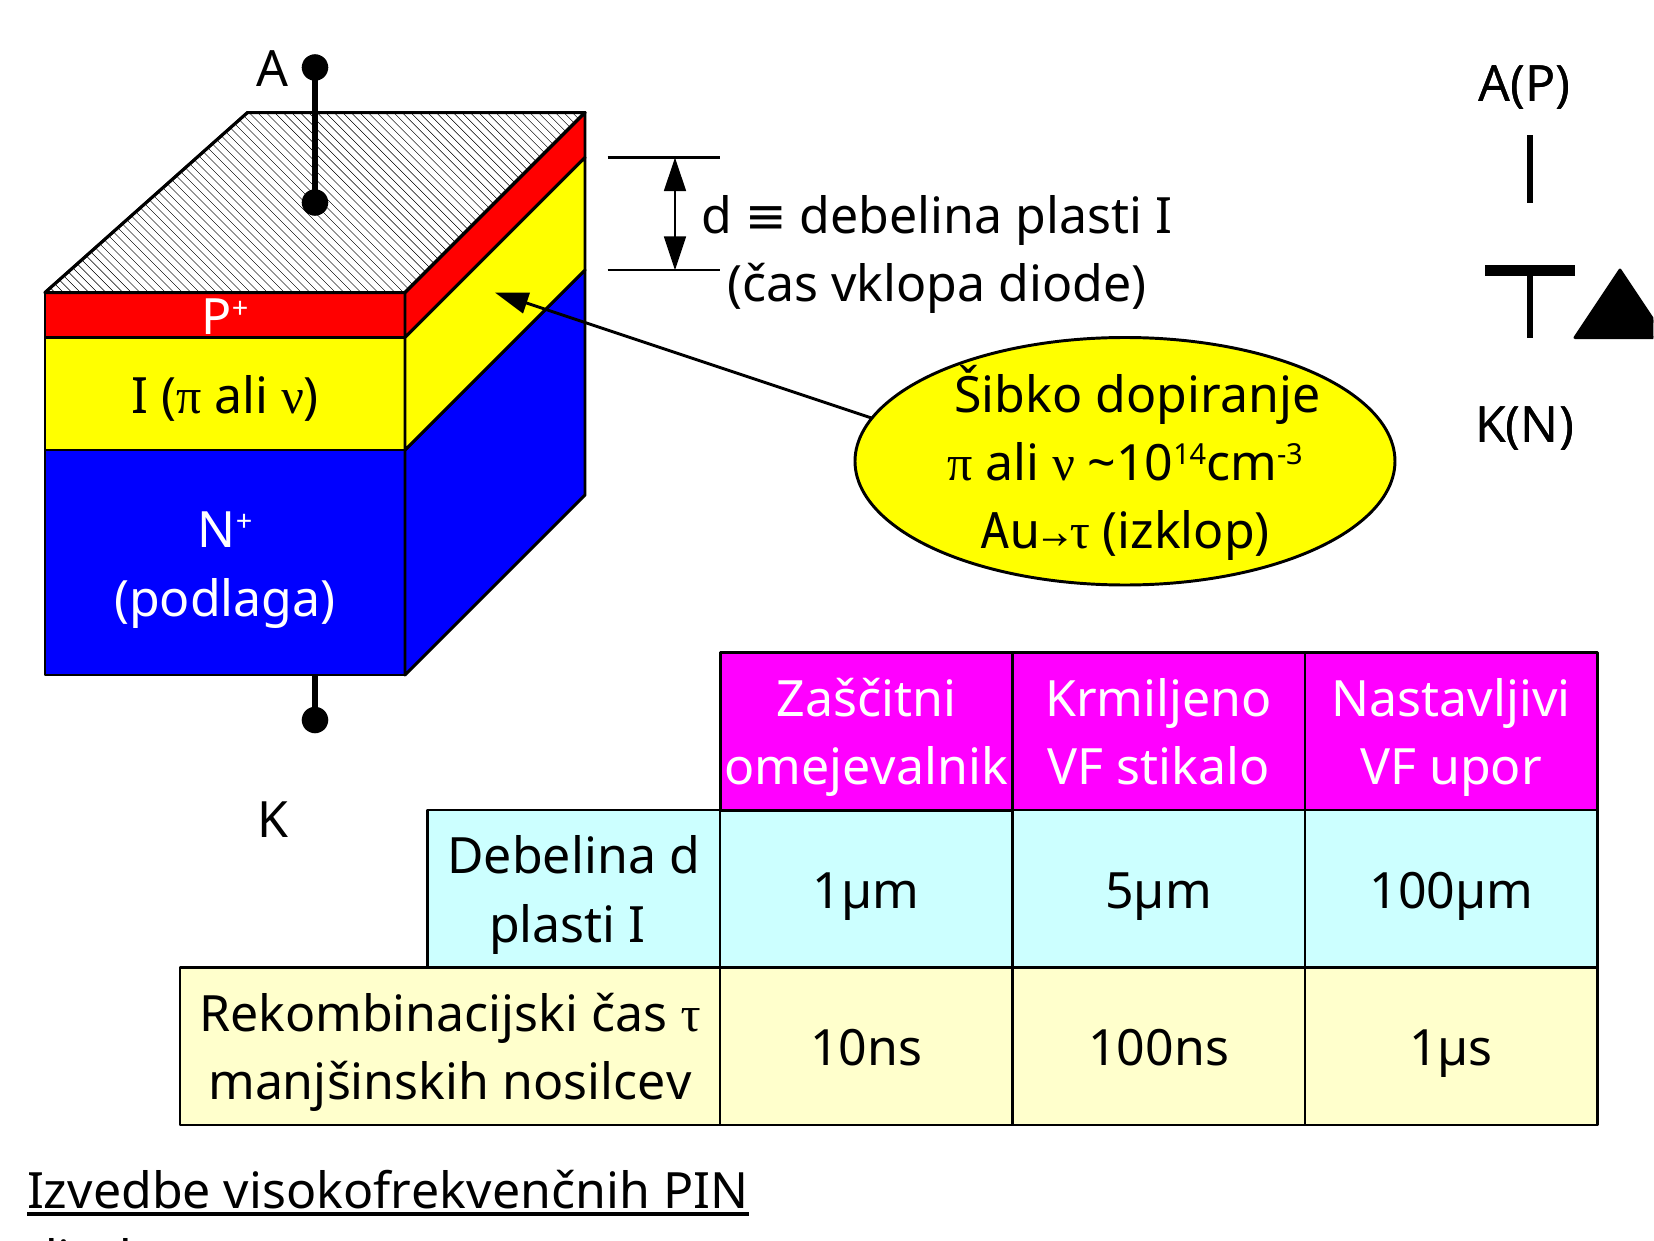

A
K
A(P)
K(N)
A(P)
K(N)
d ≡ debelina plasti I
(čas vklopa diode)
P+
I (π ali ν)
 Šibko dopiranje
π ali ν ~1014cm-3
Au→τ (izklop)
N+
(podlaga)
Krmiljeno
VF stikalo
Nastavljivi
VF upor
Zaščitni
omejevalnik
Debelina d
plasti I
1μm
5μm
100μm
Rekombinacijski čas τ
manjšinskih nosilcev
10ns
100ns
1μs
Izvedbe visokofrekvenčnih PIN diod